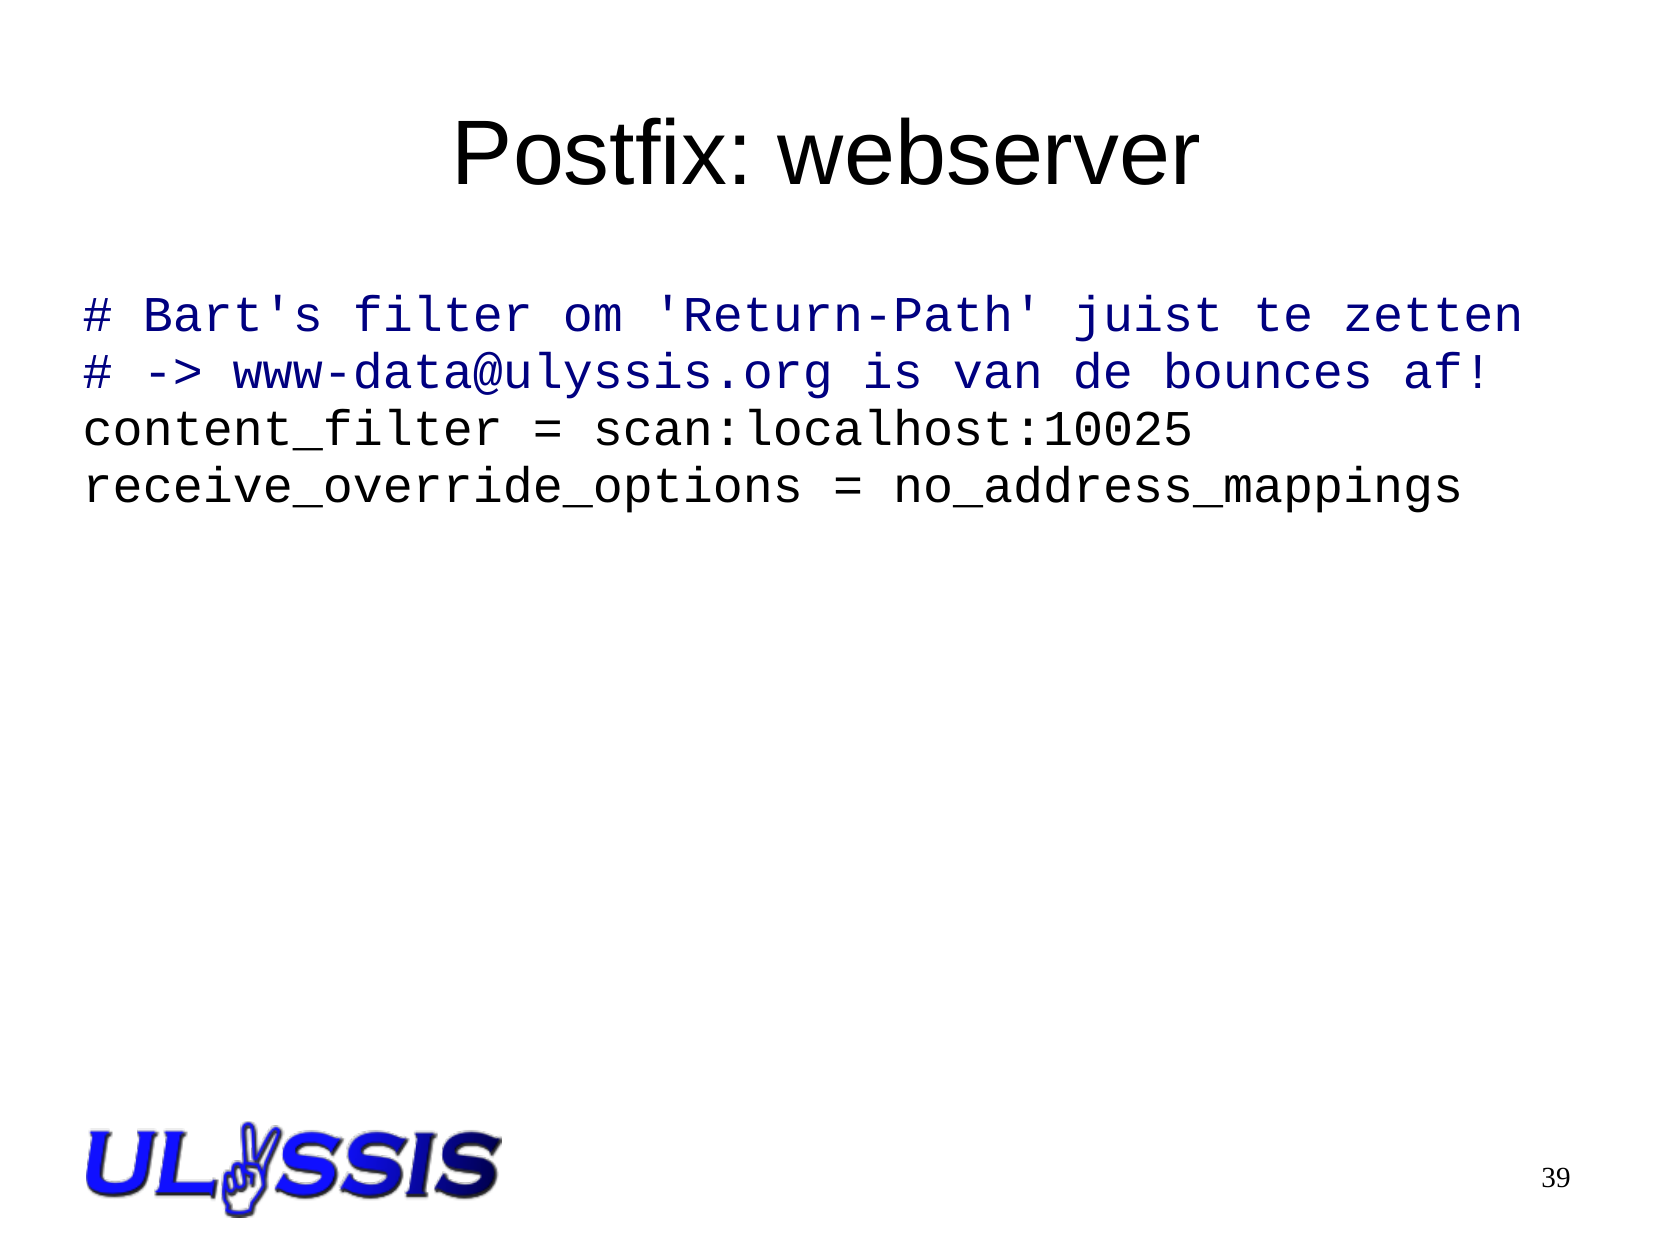

# Postfix: webserver
# Bart's filter om 'Return-Path' juist te zetten
# -> www-data@ulyssis.org is van de bounces af!
content_filter = scan:localhost:10025
receive_override_options = no_address_mappings
39